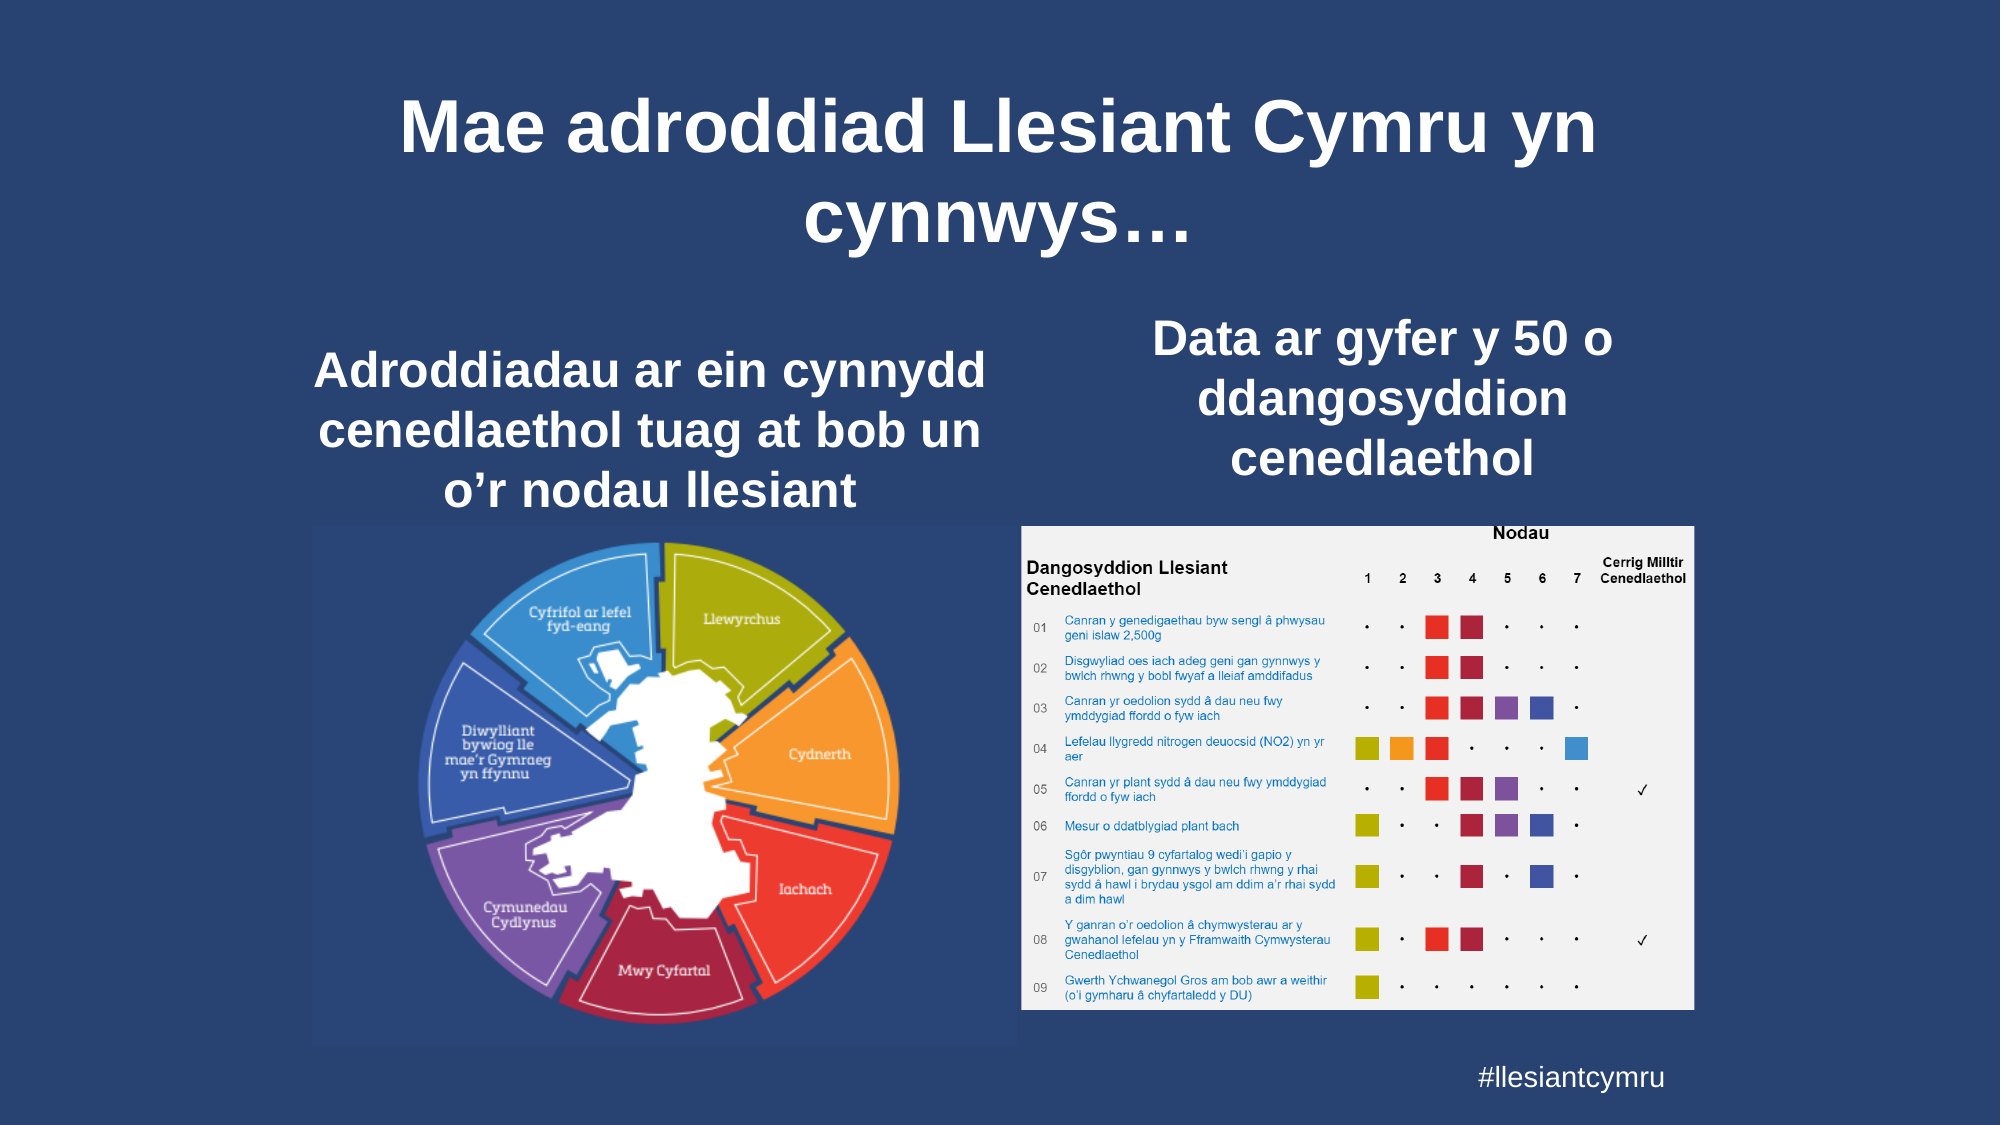

Mae adroddiad Llesiant Cymru yn cynnwys…
Data ar gyfer y 50 o ddangosyddion cenedlaethol
Adroddiadau ar ein cynnydd cenedlaethol tuag at bob un o’r nodau llesiant
#llesiantcymru